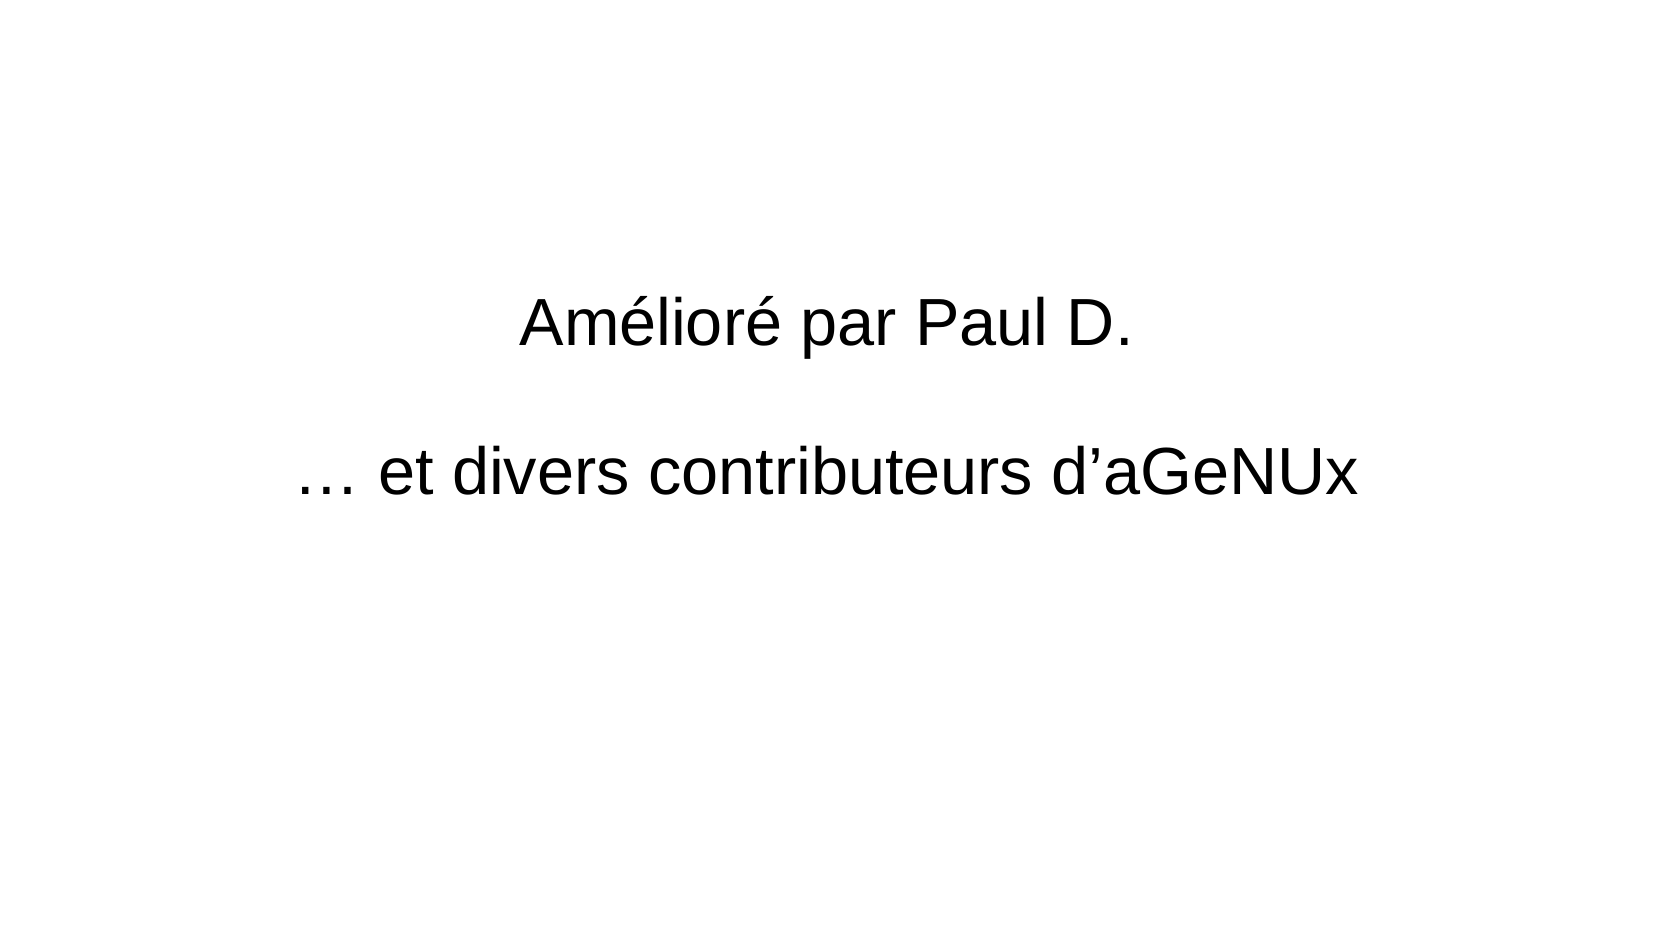

# Amélioré par Paul D.
… et divers contributeurs d’aGeNUx